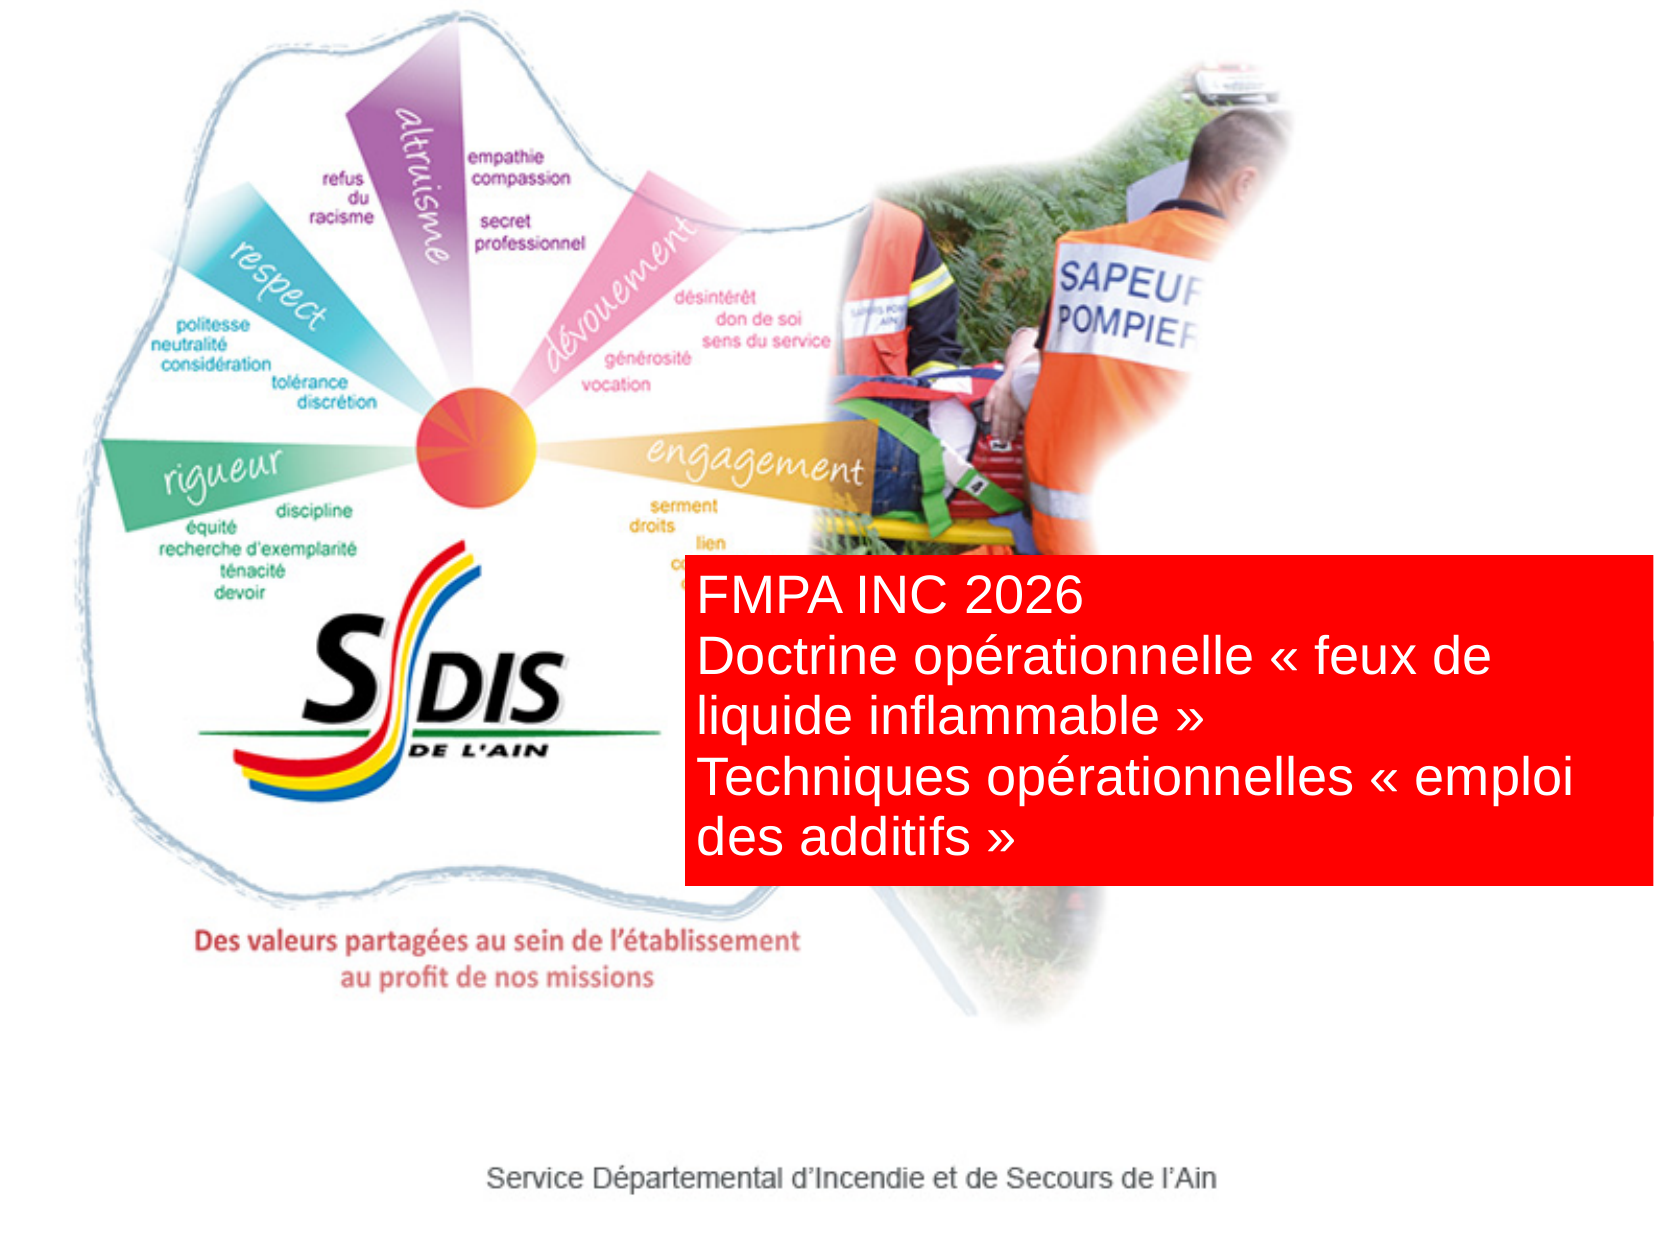

# FMPA INC 2026
Doctrine opérationnelle « feux de liquide inflammable »
Techniques opérationnelles « emploi des additifs »